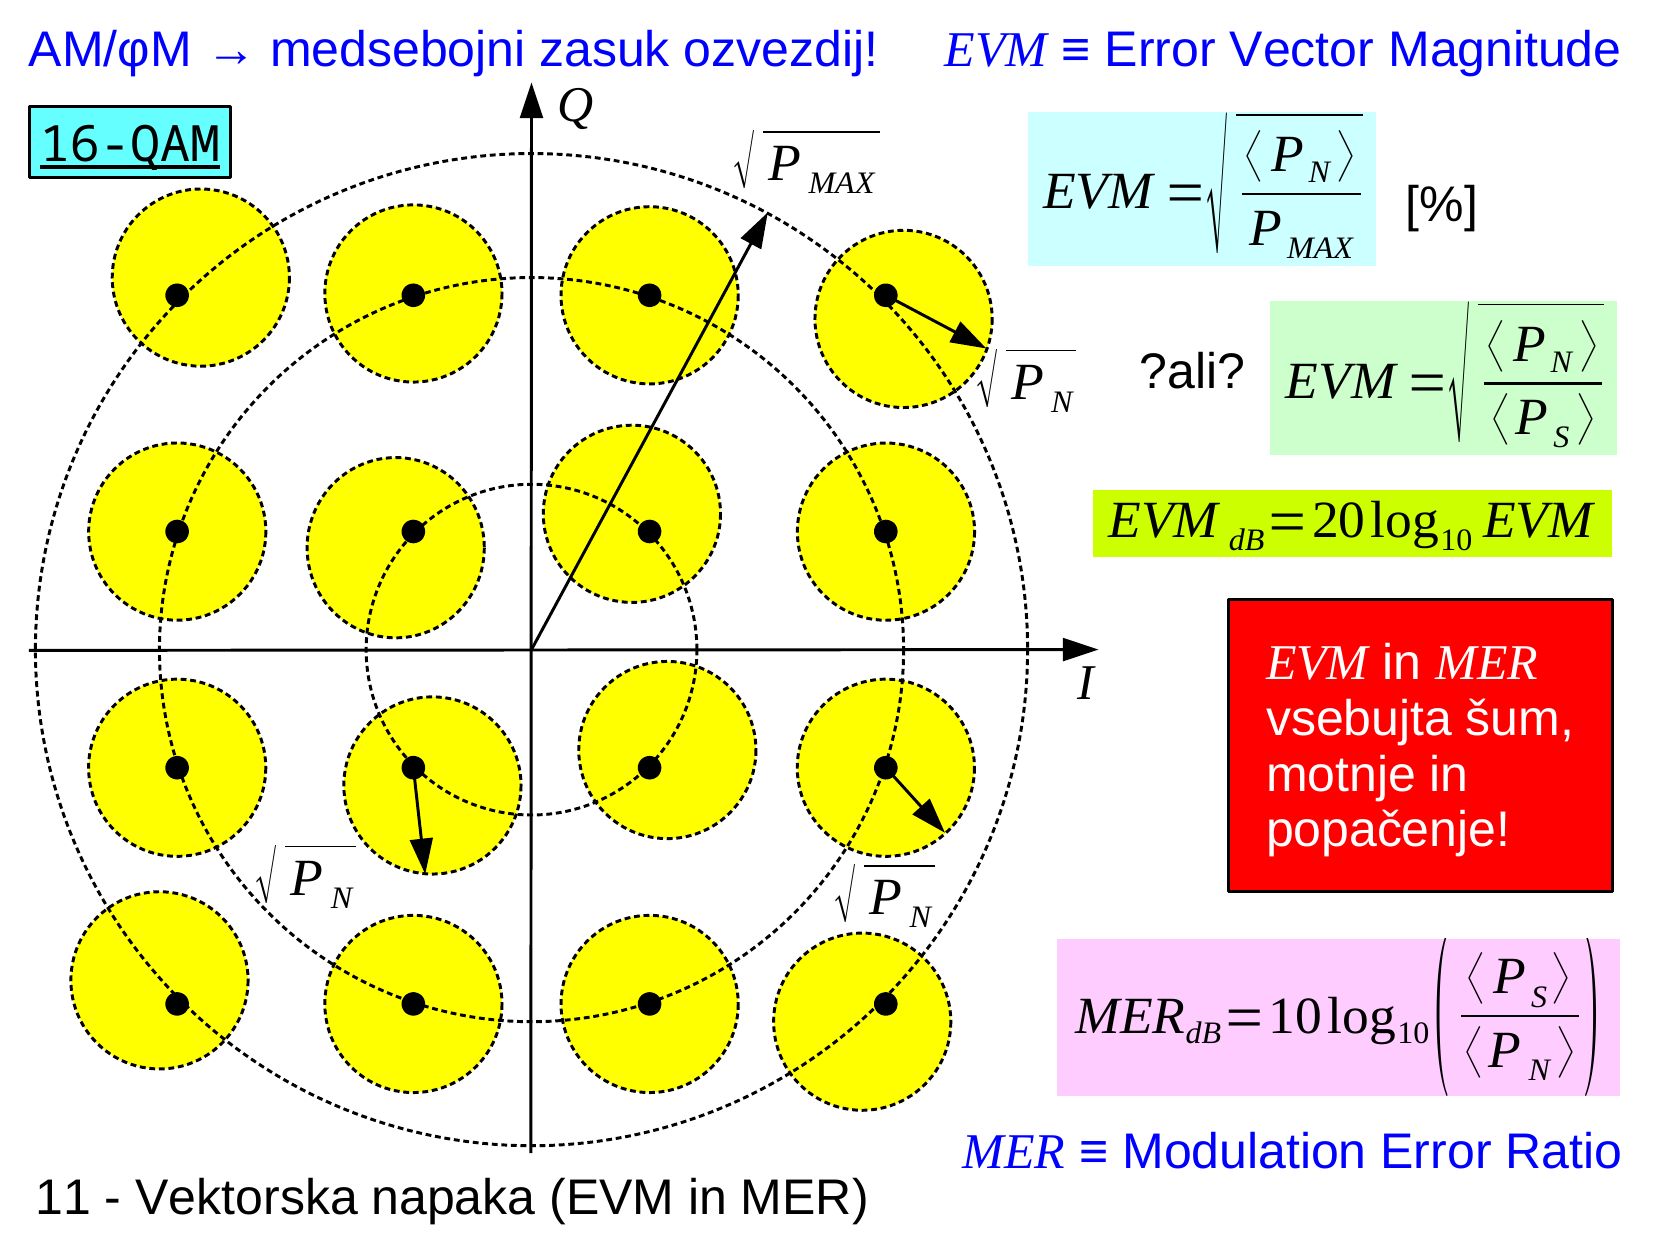

AM/φM → medsebojni zasuk ozvezdij!
EVM ≡ Error Vector Magnitude
Q
16-QAM
 [%]
?ali?
EVM in MER
vsebujta šum,
motnje in
popačenje!
I
MER ≡ Modulation Error Ratio
11 - Vektorska napaka (EVM in MER)